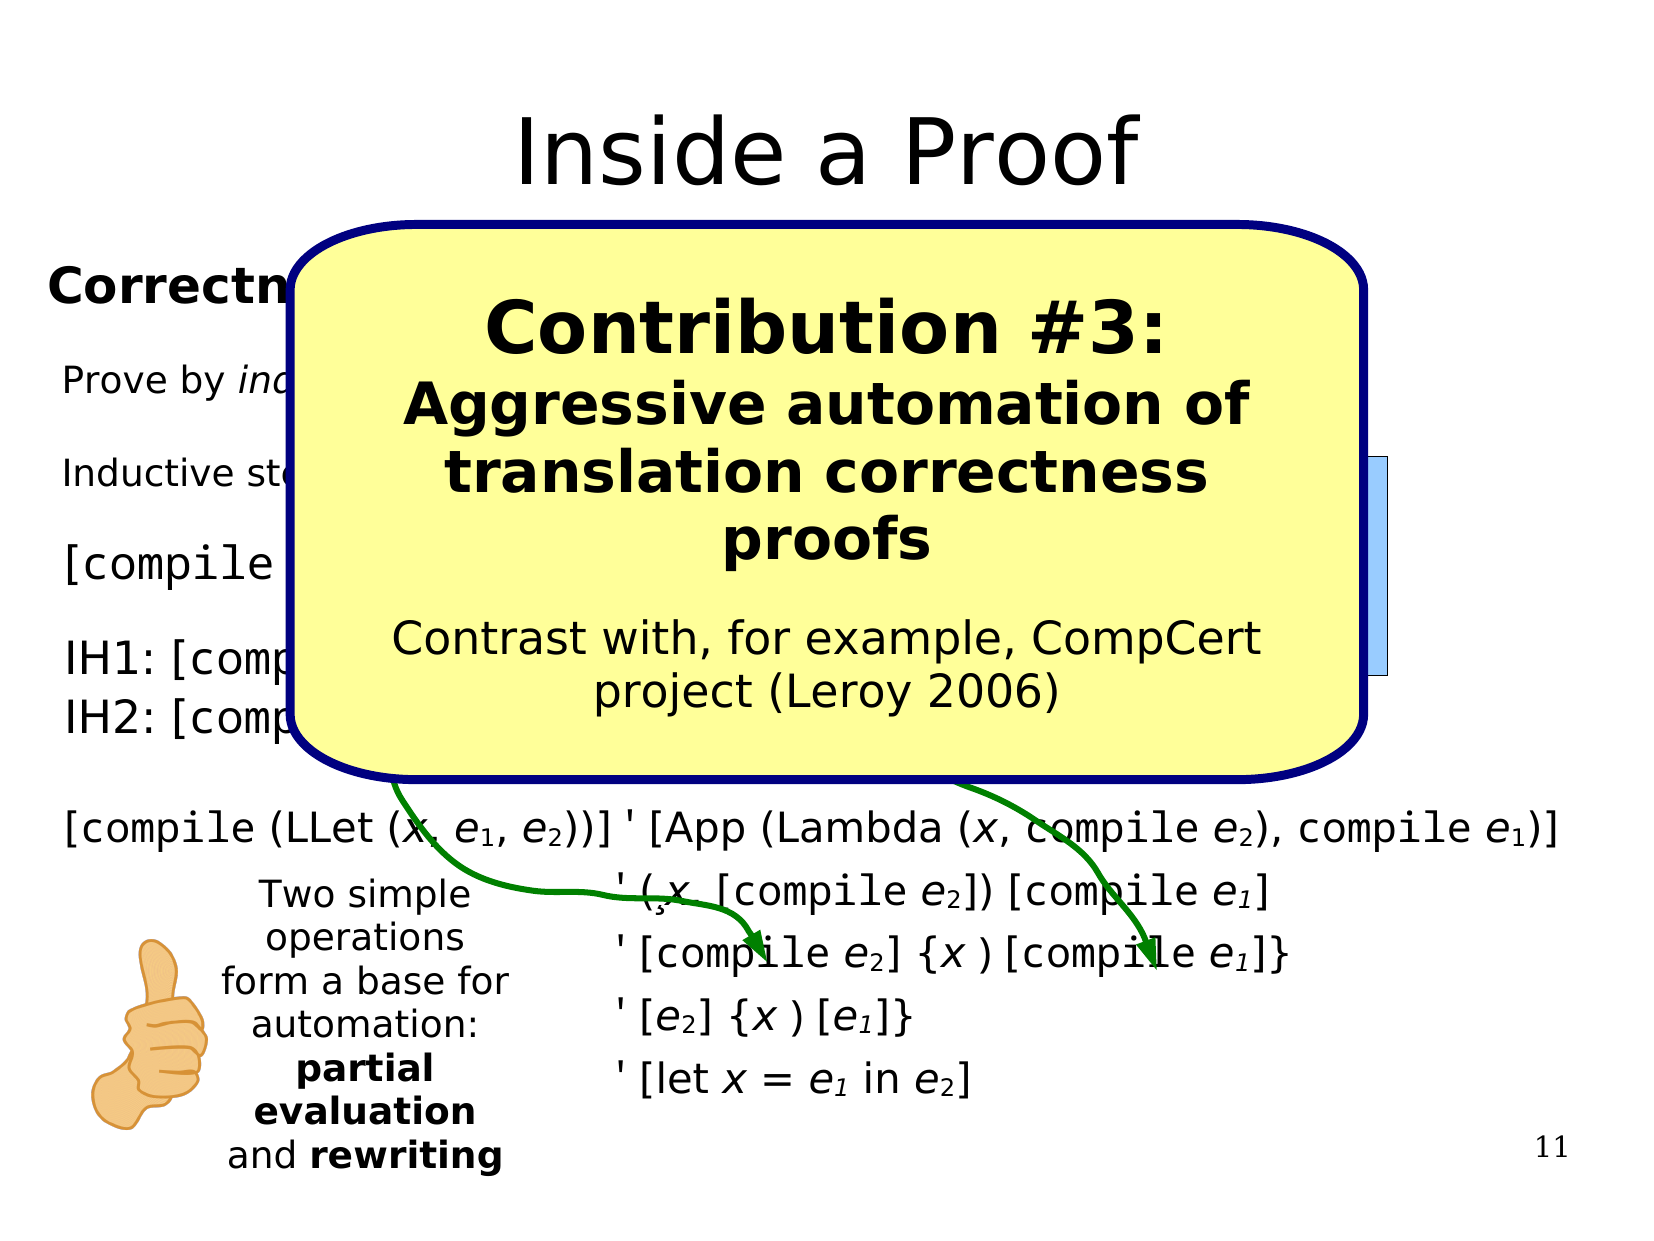

# Inside a Proof
Contribution #3:
Aggressive automation of translation correctness proofs
Contrast with, for example, CompCert project (Leroy 2006)
Correctness Theorem: [compile e] ' [e]
Prove by induction on e.
Inductive step for “let”:
Brackets stand for the denotation functions.
[compile (LLet (x, e1, e2))] ' [LLet (x, e1, e2)]
IH1: [compile e1] ' [e1]
IH2: [compile e2] ' [e2]
[compile (LLet (x, e1, e2))] ' [App (Lambda (x, compile e2), compile e1)]
							 ' (¸x. [compile e2]) [compile e1]
							 ' [compile e2] {x ) [compile e1]}
							 ' [e2] {x ) [e1]}
							 ' [let x = e1 in e2]
Two simple operations form a base for automation:
partial evaluation and rewriting
11